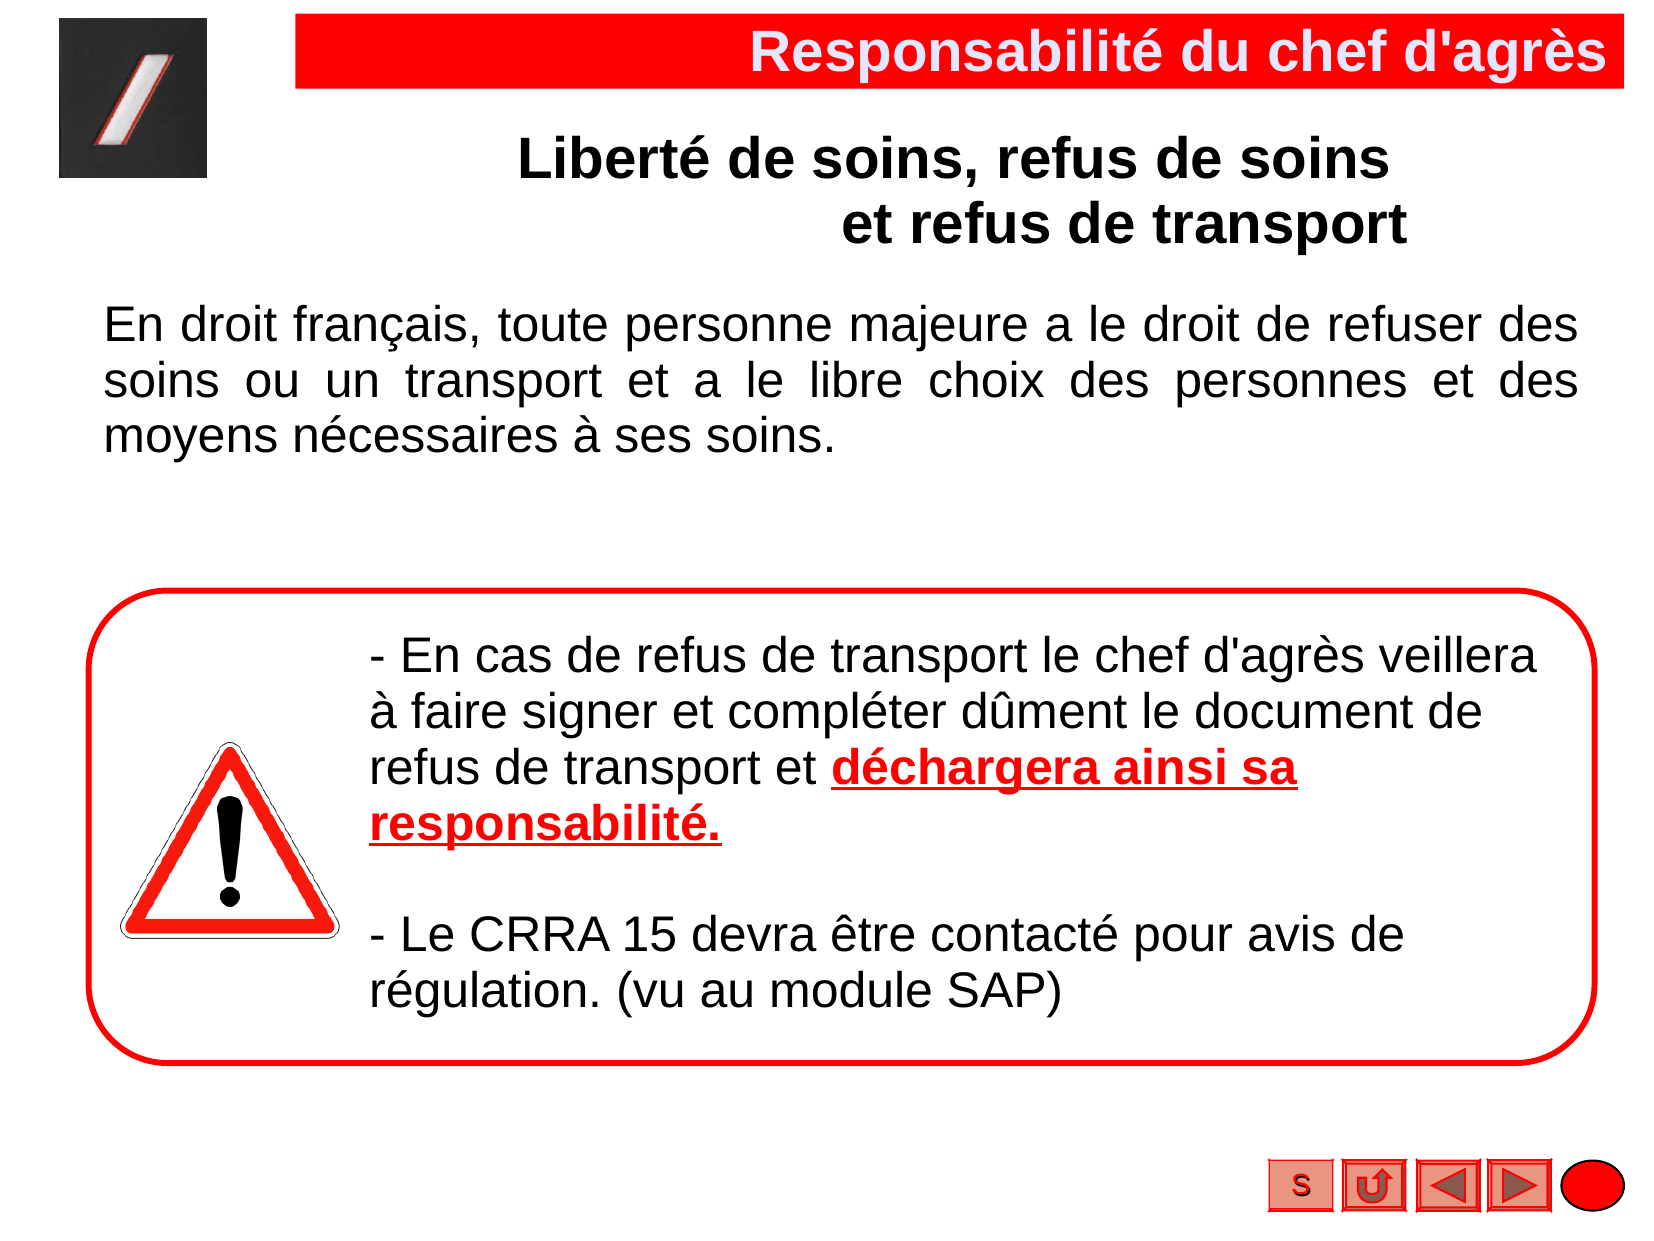

Responsabilité du chef d'agrès
Liberté de soins, refus de soins
et refus de transport
En droit français, toute personne majeure a le droit de refuser des soins ou un transport et a le libre choix des personnes et des moyens nécessaires à ses soins.
#
- En cas de refus de transport le chef d'agrès veillera à faire signer et compléter dûment le document de refus de transport et déchargera ainsi sa responsabilité.
- Le CRRA 15 devra être contacté pour avis de régulation. (vu au module SAP)